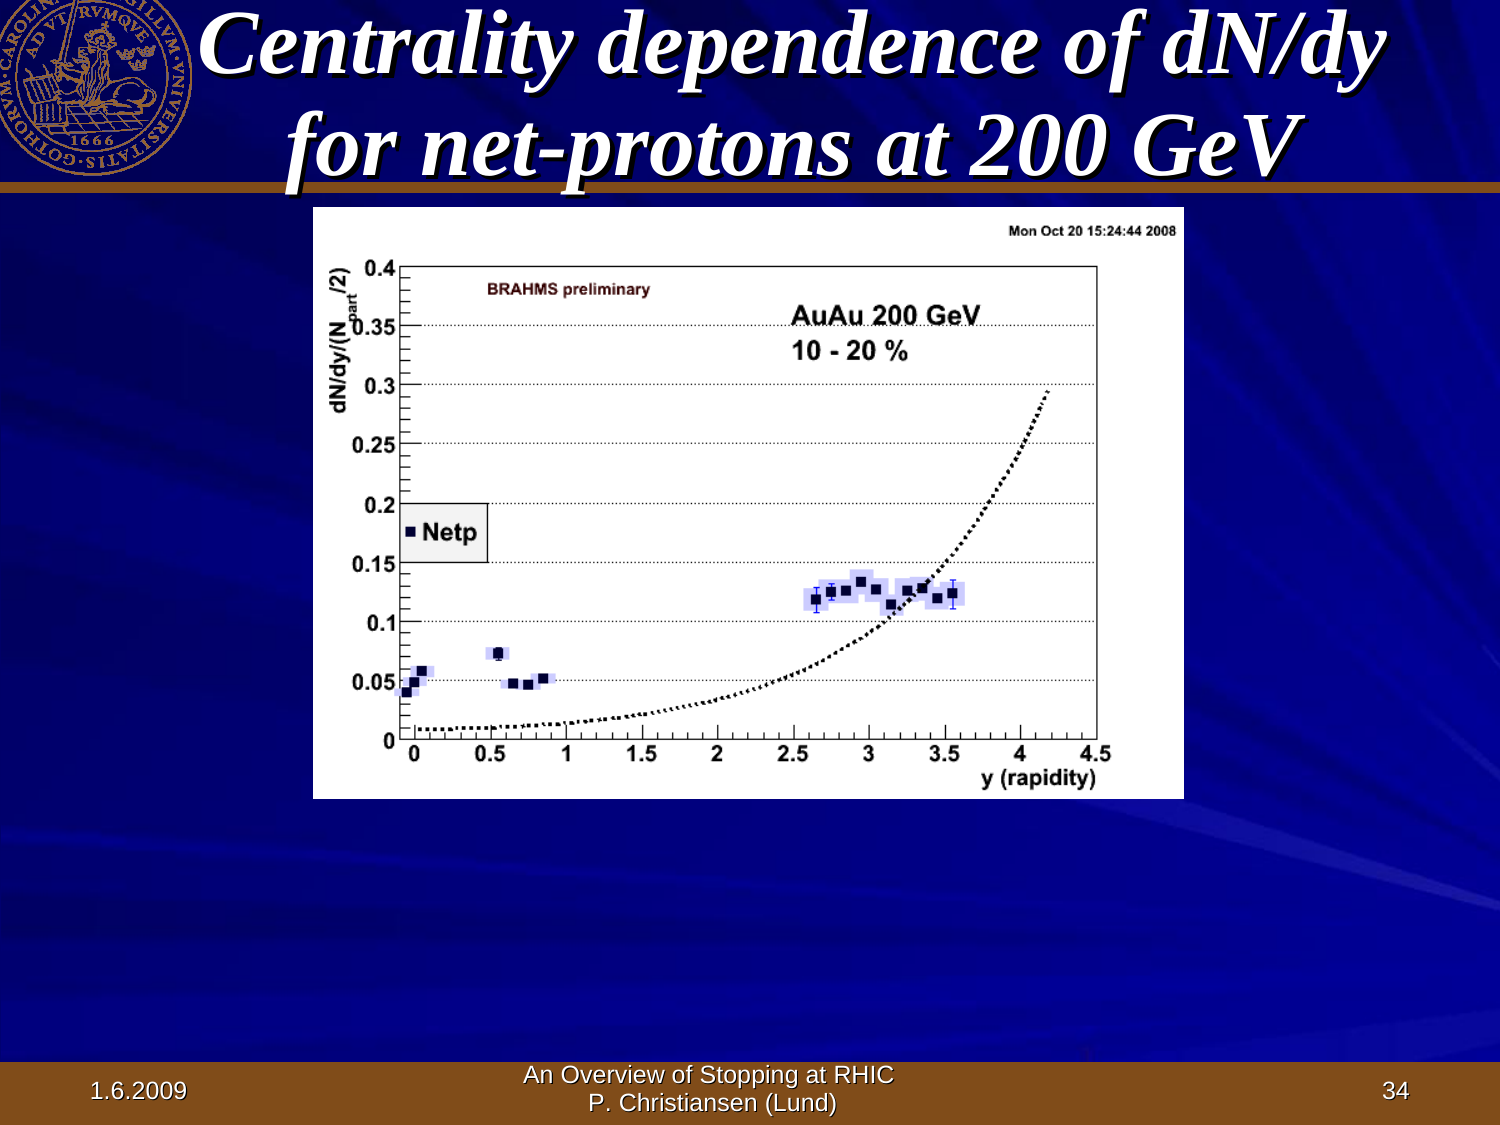

# Centrality dependence of dN/dy for net-protons at 200 GeV
34